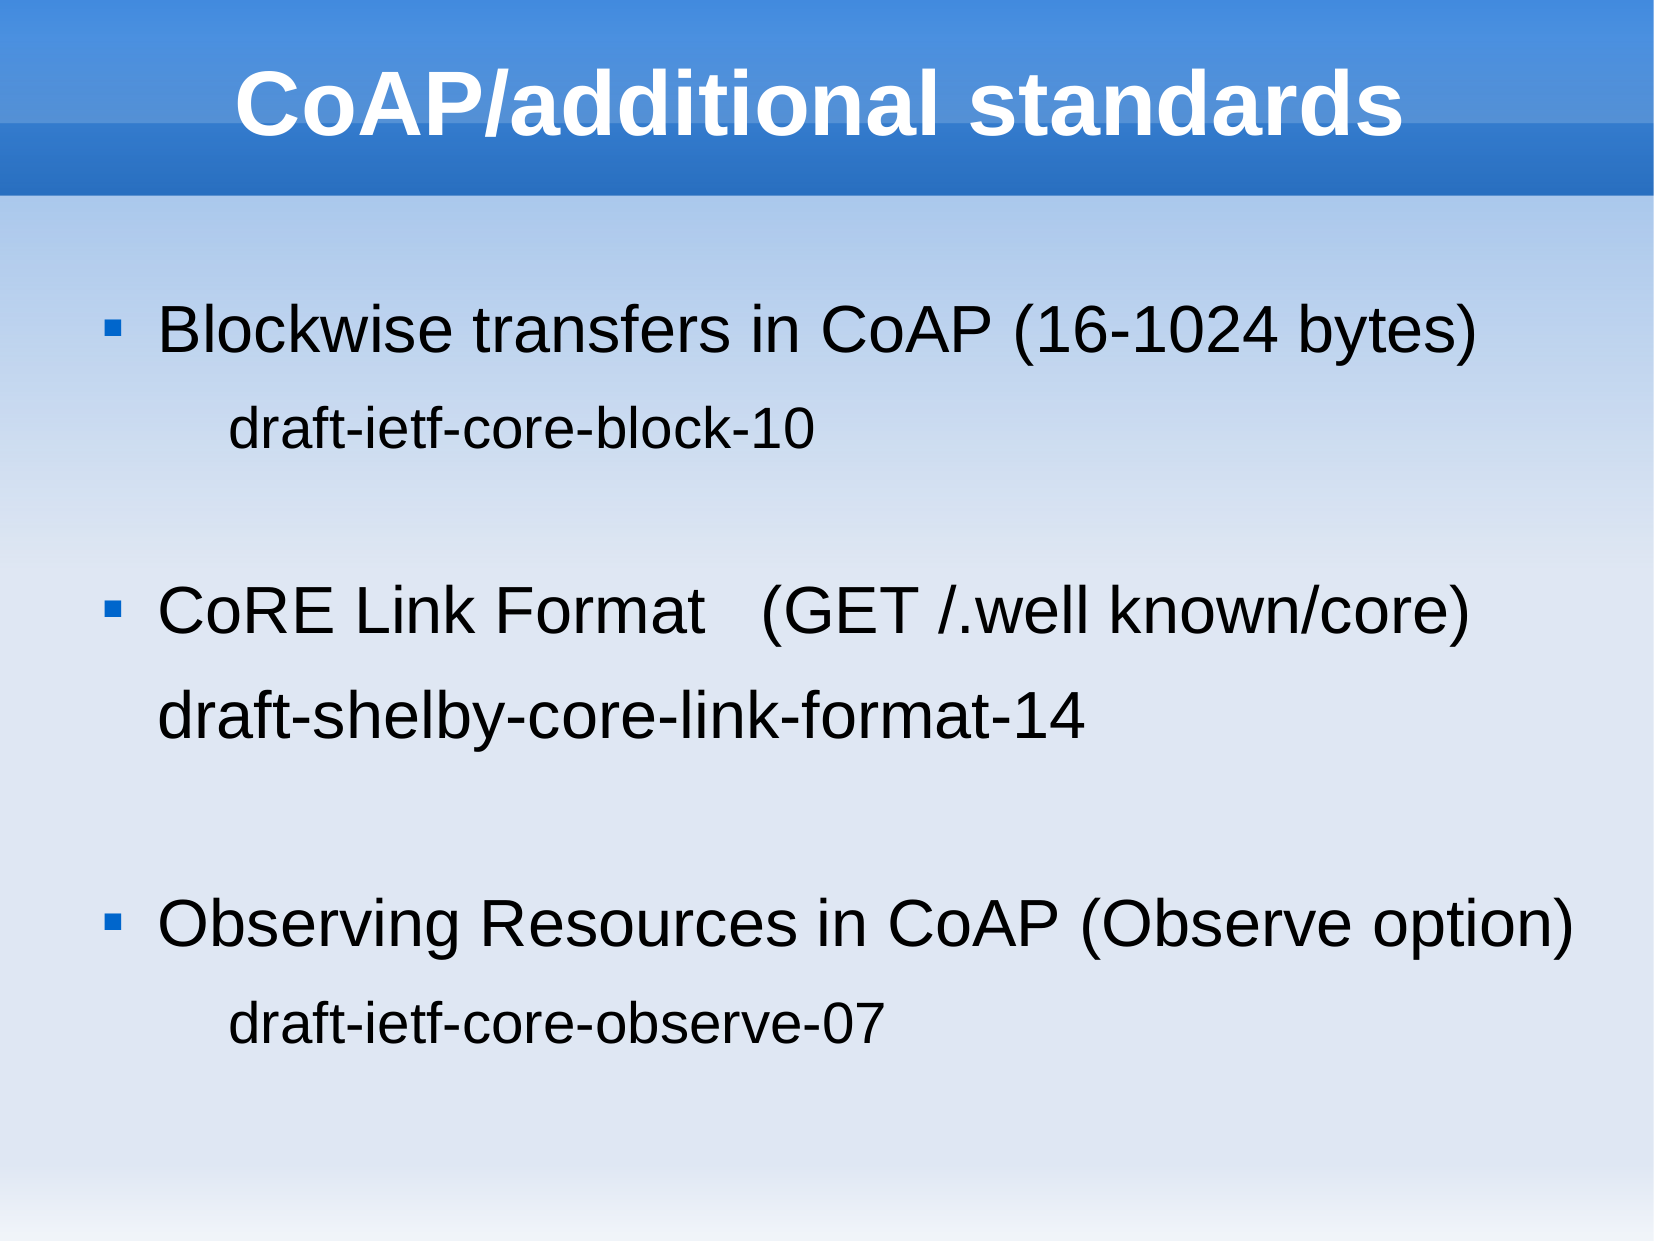

# CoAP/additional standards
Blockwise transfers in CoAP (16-1024 bytes)
draft-ietf-core-block-10
CoRE Link Format (GET /.well known/core)
draft-shelby-core-link-format-14
Observing Resources in CoAP (Observe option)
draft-ietf-core-observe-07